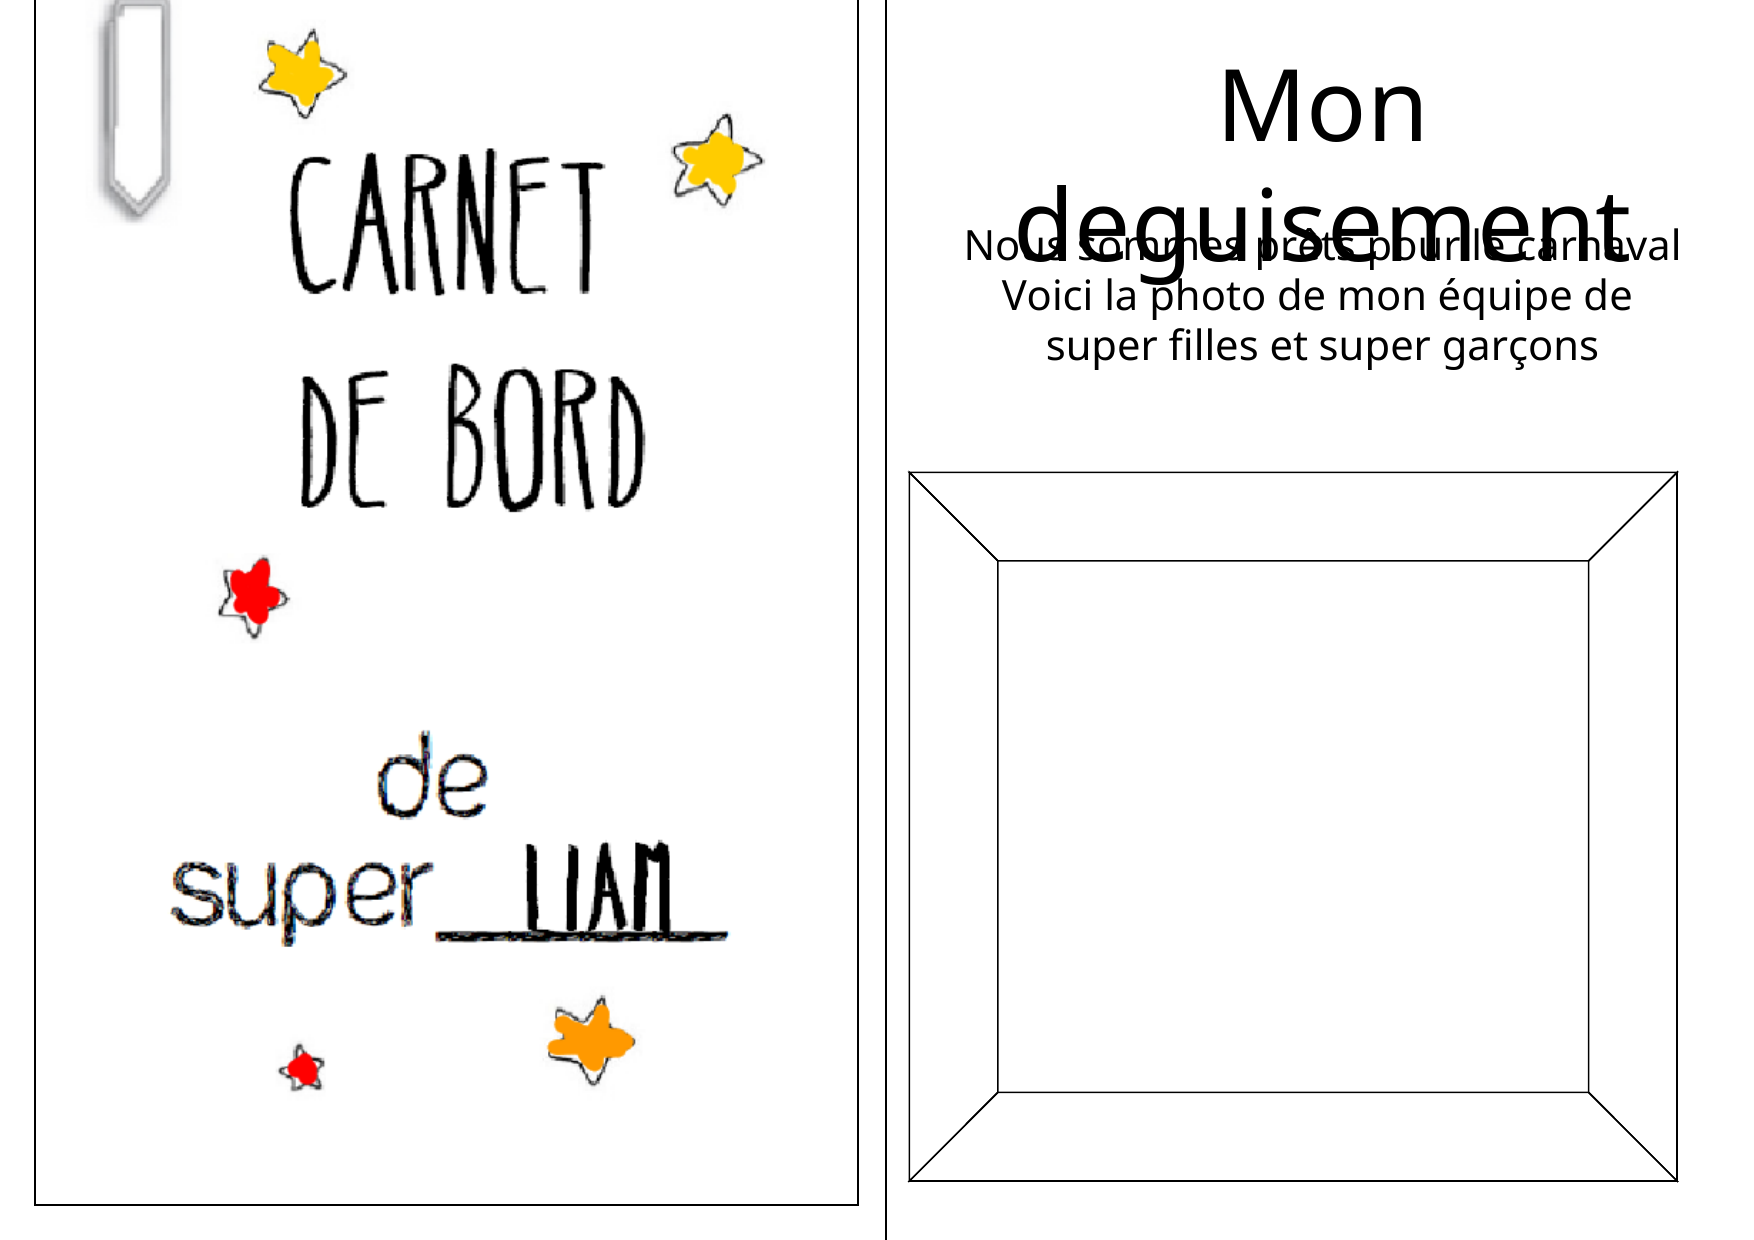

Mon deguisement
Nous sommes prêts pour le carnaval
Voici la photo de mon équipe de
super filles et super garçons